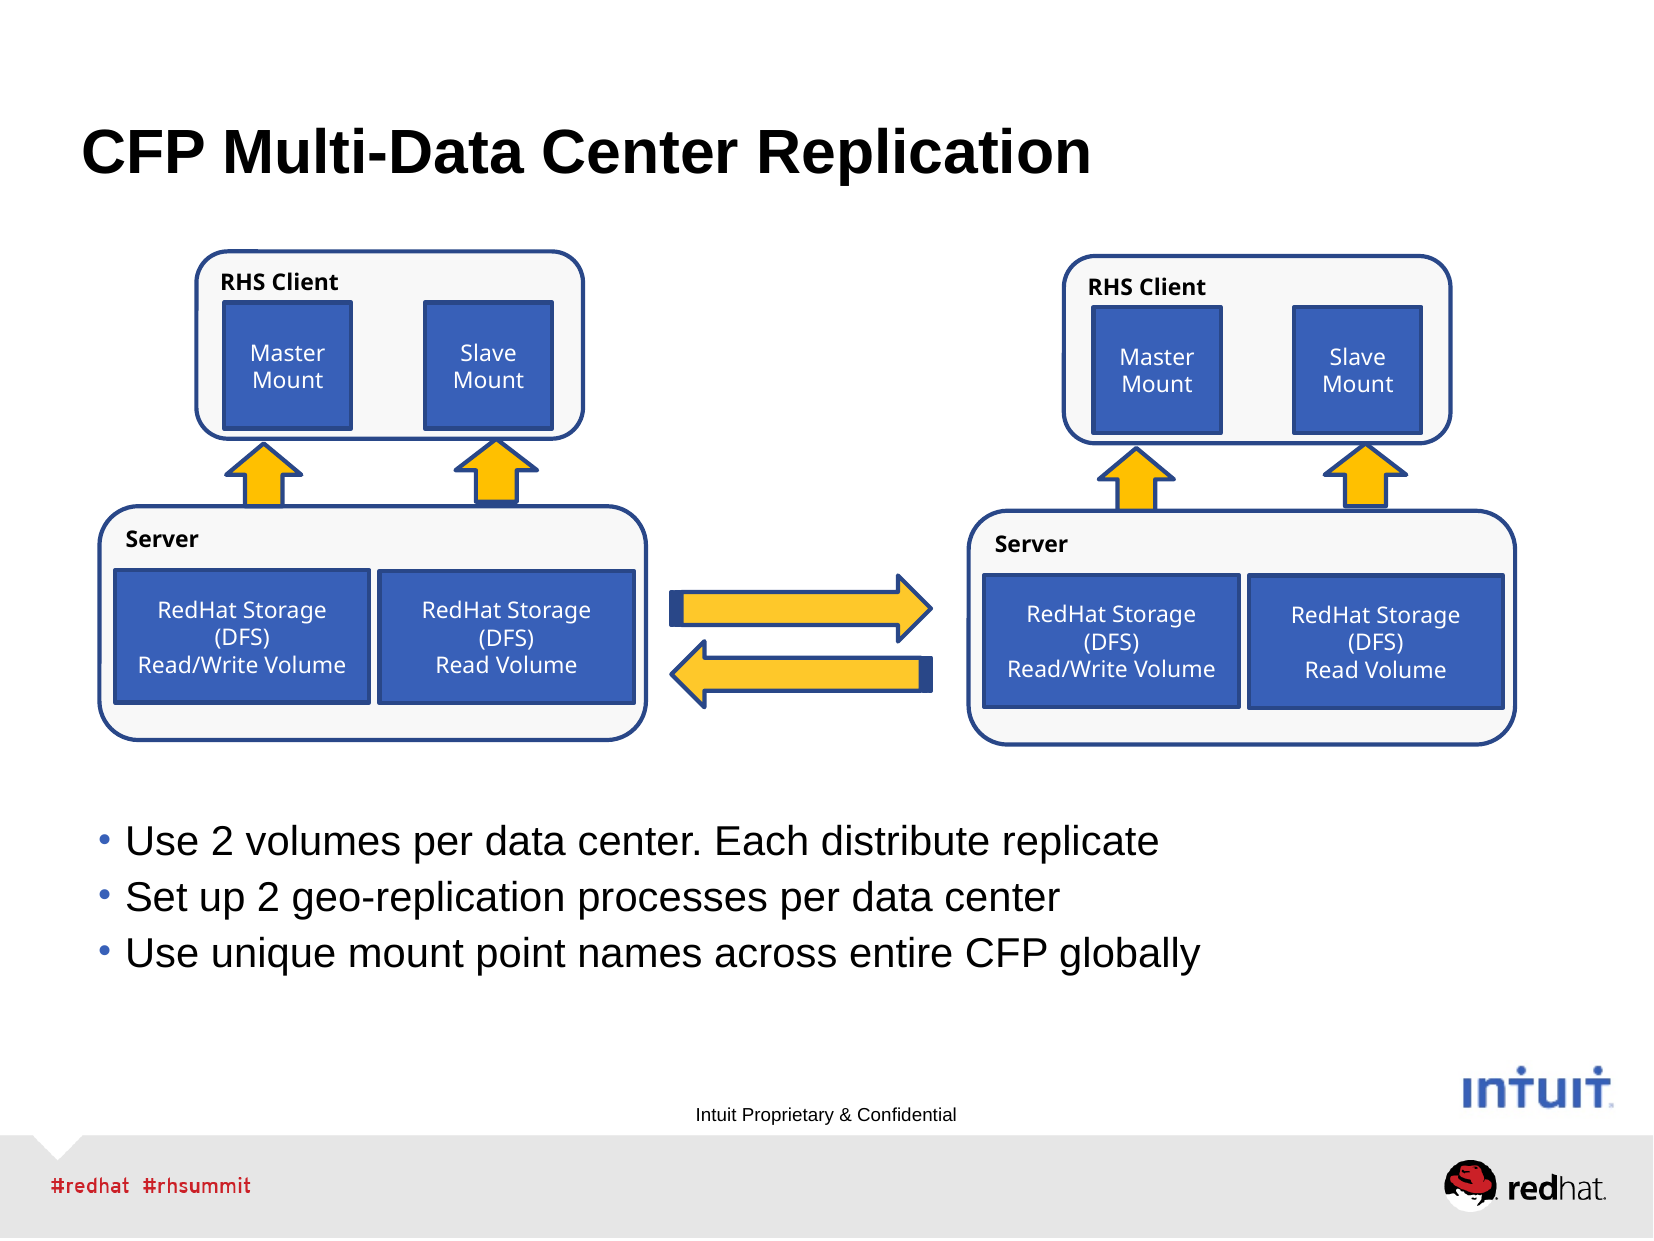

# CFP Multi-Data Center Replication
RHS Client
RHS Client
Master Mount
Slave Mount
Master Mount
Slave Mount
Server
Server
RedHat Storage (DFS)
Read/Write Volume
RedHat Storage (DFS)
Read Volume
RedHat Storage (DFS)
Read/Write Volume
RedHat Storage (DFS)
Read Volume
Use 2 volumes per data center. Each distribute replicate
Set up 2 geo-replication processes per data center
Use unique mount point names across entire CFP globally